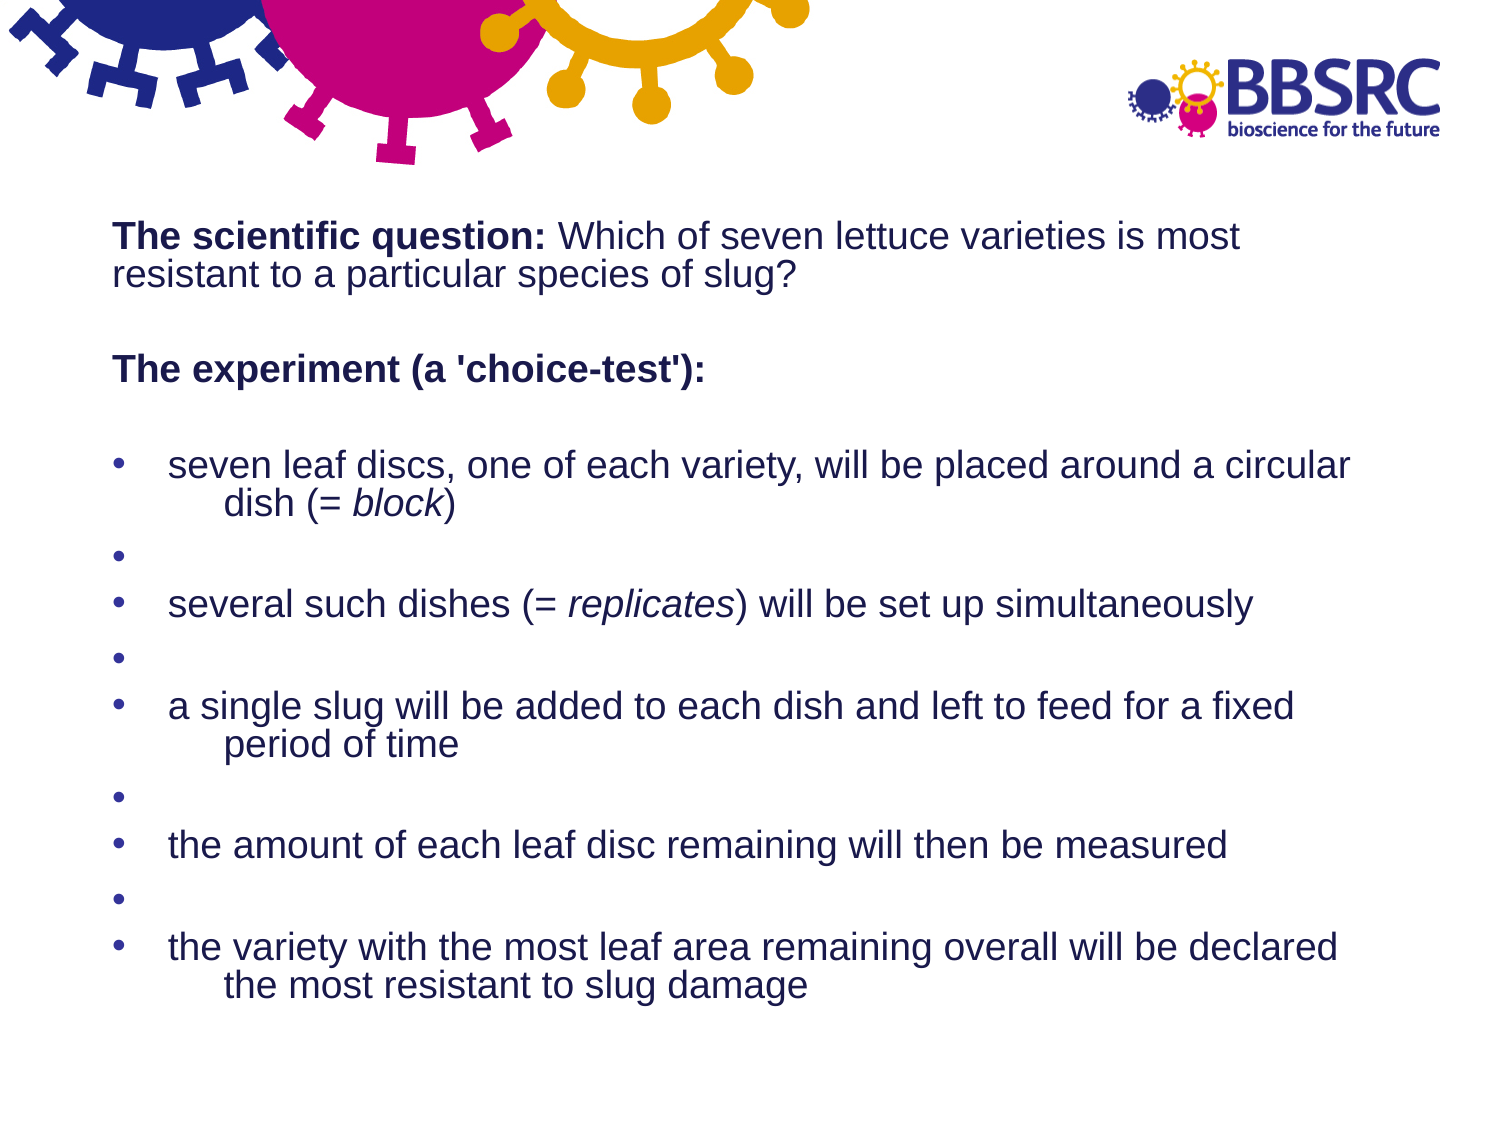

# The scientific question: Which of seven lettuce varieties is most resistant to a particular species of slug?
The experiment (a 'choice-test'):
seven leaf discs, one of each variety, will be placed around a circular dish (= block)
several such dishes (= replicates) will be set up simultaneously
a single slug will be added to each dish and left to feed for a fixed period of time
the amount of each leaf disc remaining will then be measured
the variety with the most leaf area remaining overall will be declared the most resistant to slug damage